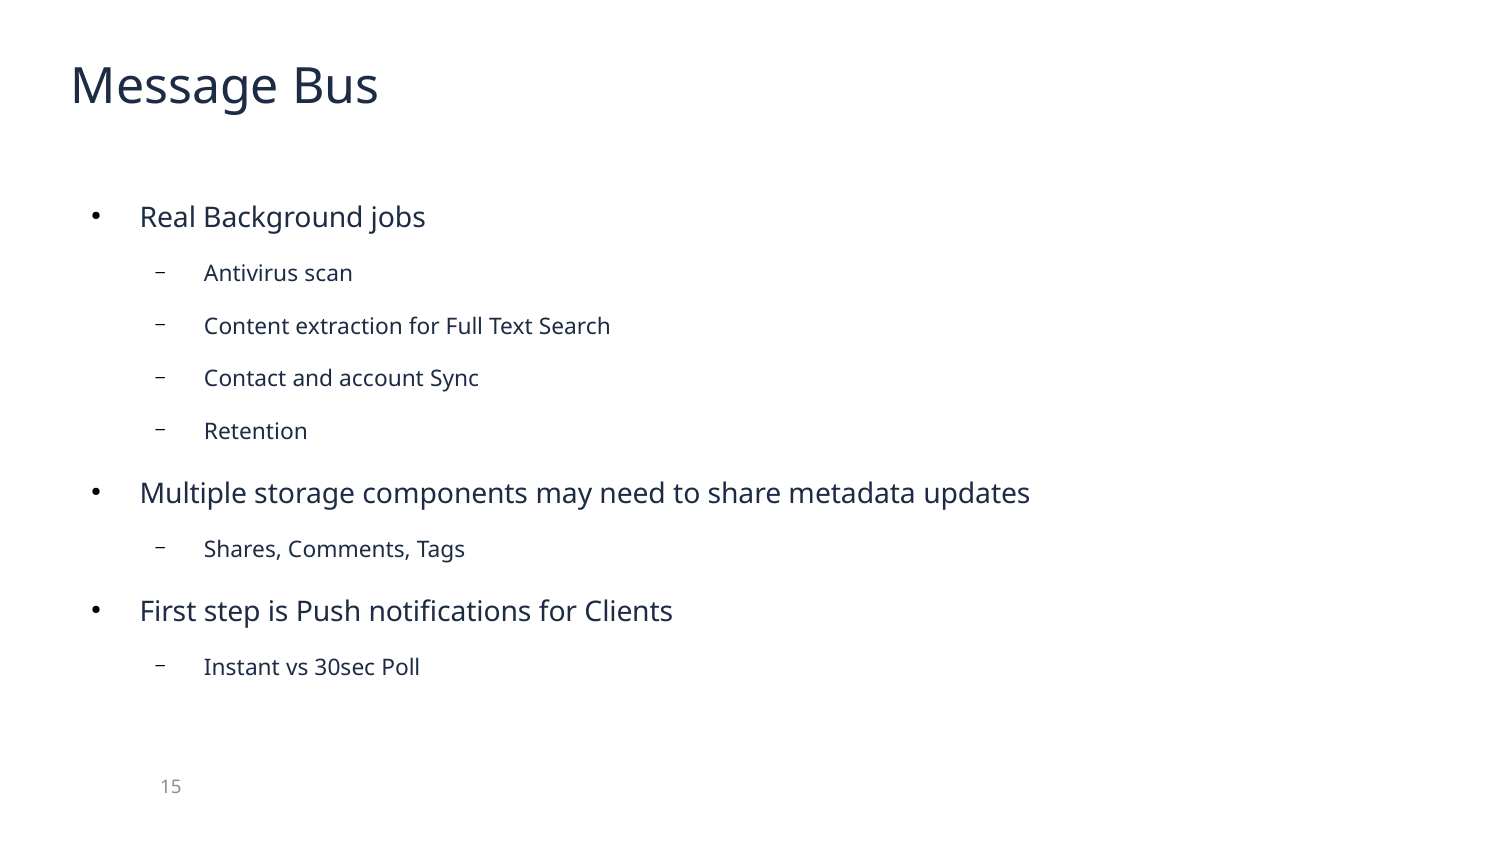

# Message Bus
Real Background jobs
Antivirus scan
Content extraction for Full Text Search
Contact and account Sync
Retention
Multiple storage components may need to share metadata updates
Shares, Comments, Tags
First step is Push notifications for Clients
Instant vs 30sec Poll